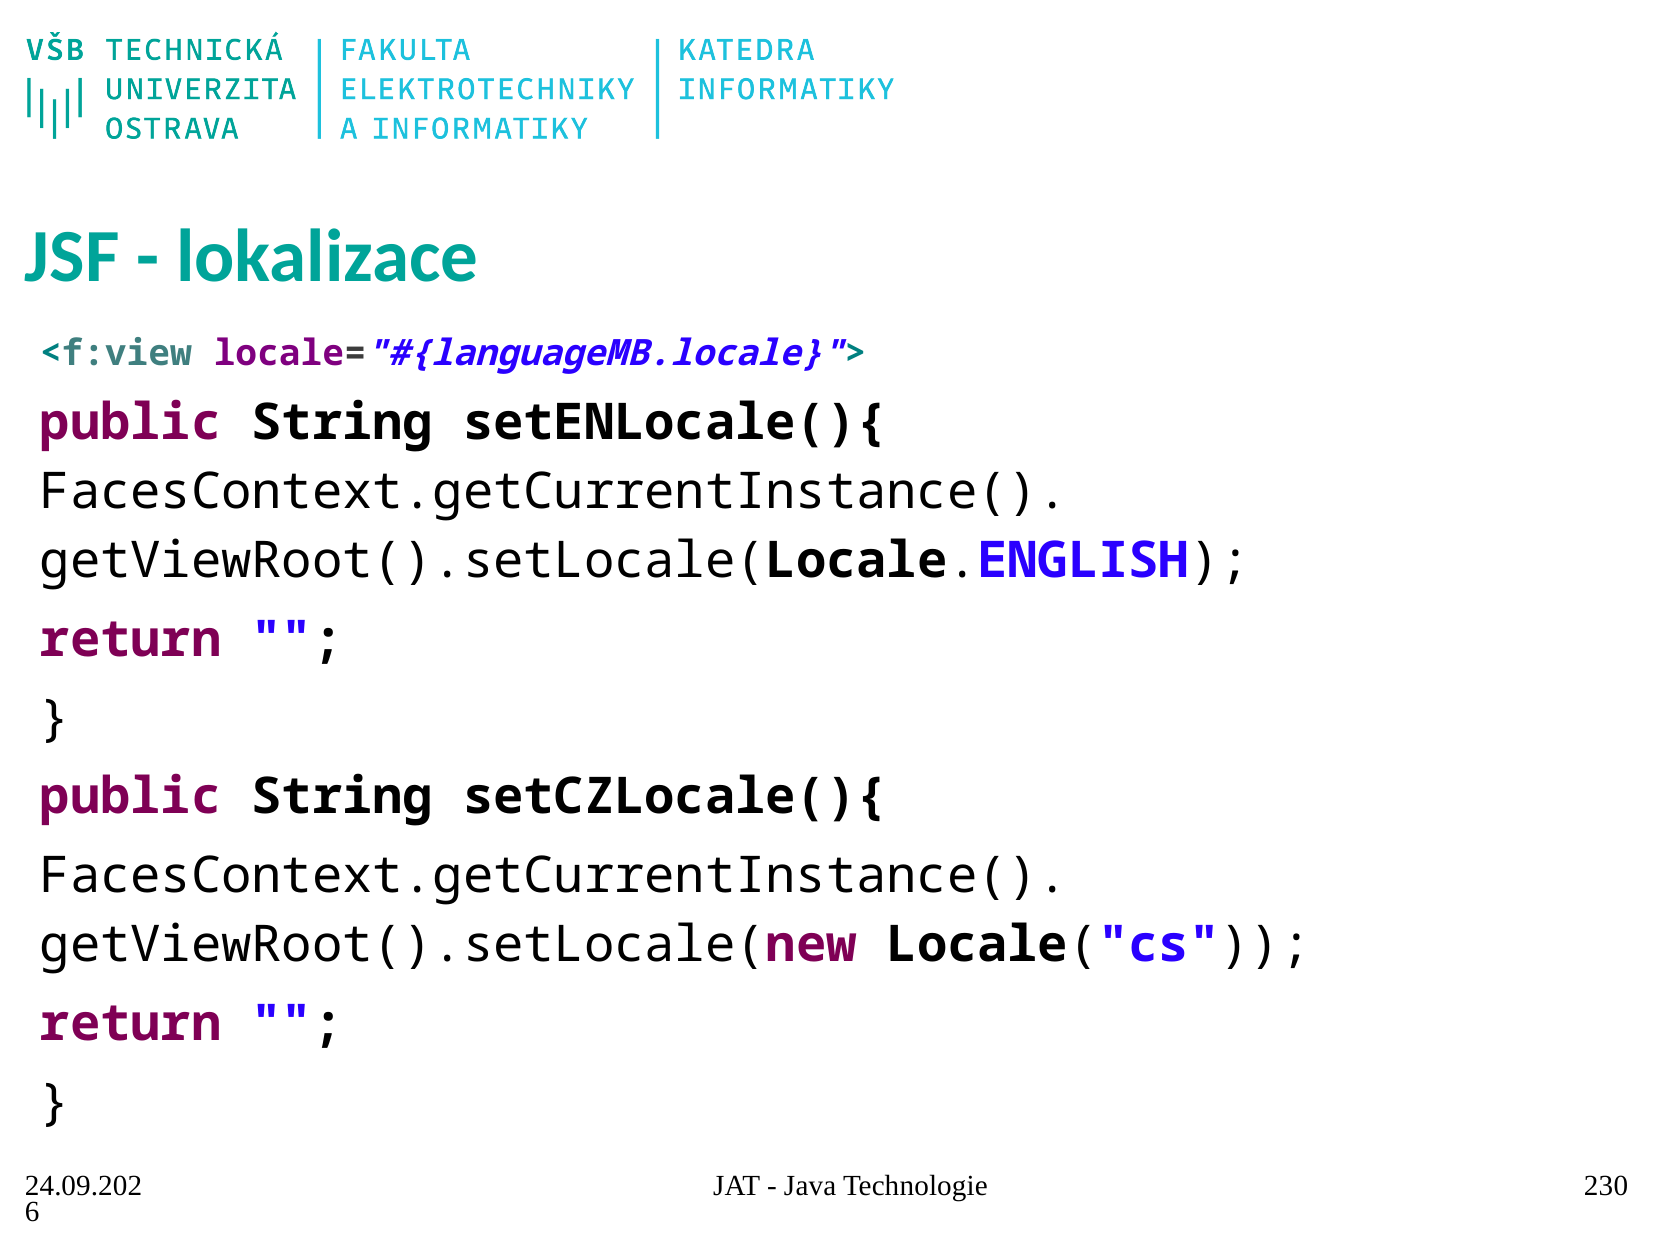

JSF - lokalizace
# <f:view locale="#{languageMB.locale}">
public String setENLocale(){
FacesContext.getCurrentInstance(). getViewRoot().setLocale(Locale.ENGLISH);
return "";
}
public String setCZLocale(){
FacesContext.getCurrentInstance(). getViewRoot().setLocale(new Locale("cs"));
return "";
}
JAT - Java Technologie
230